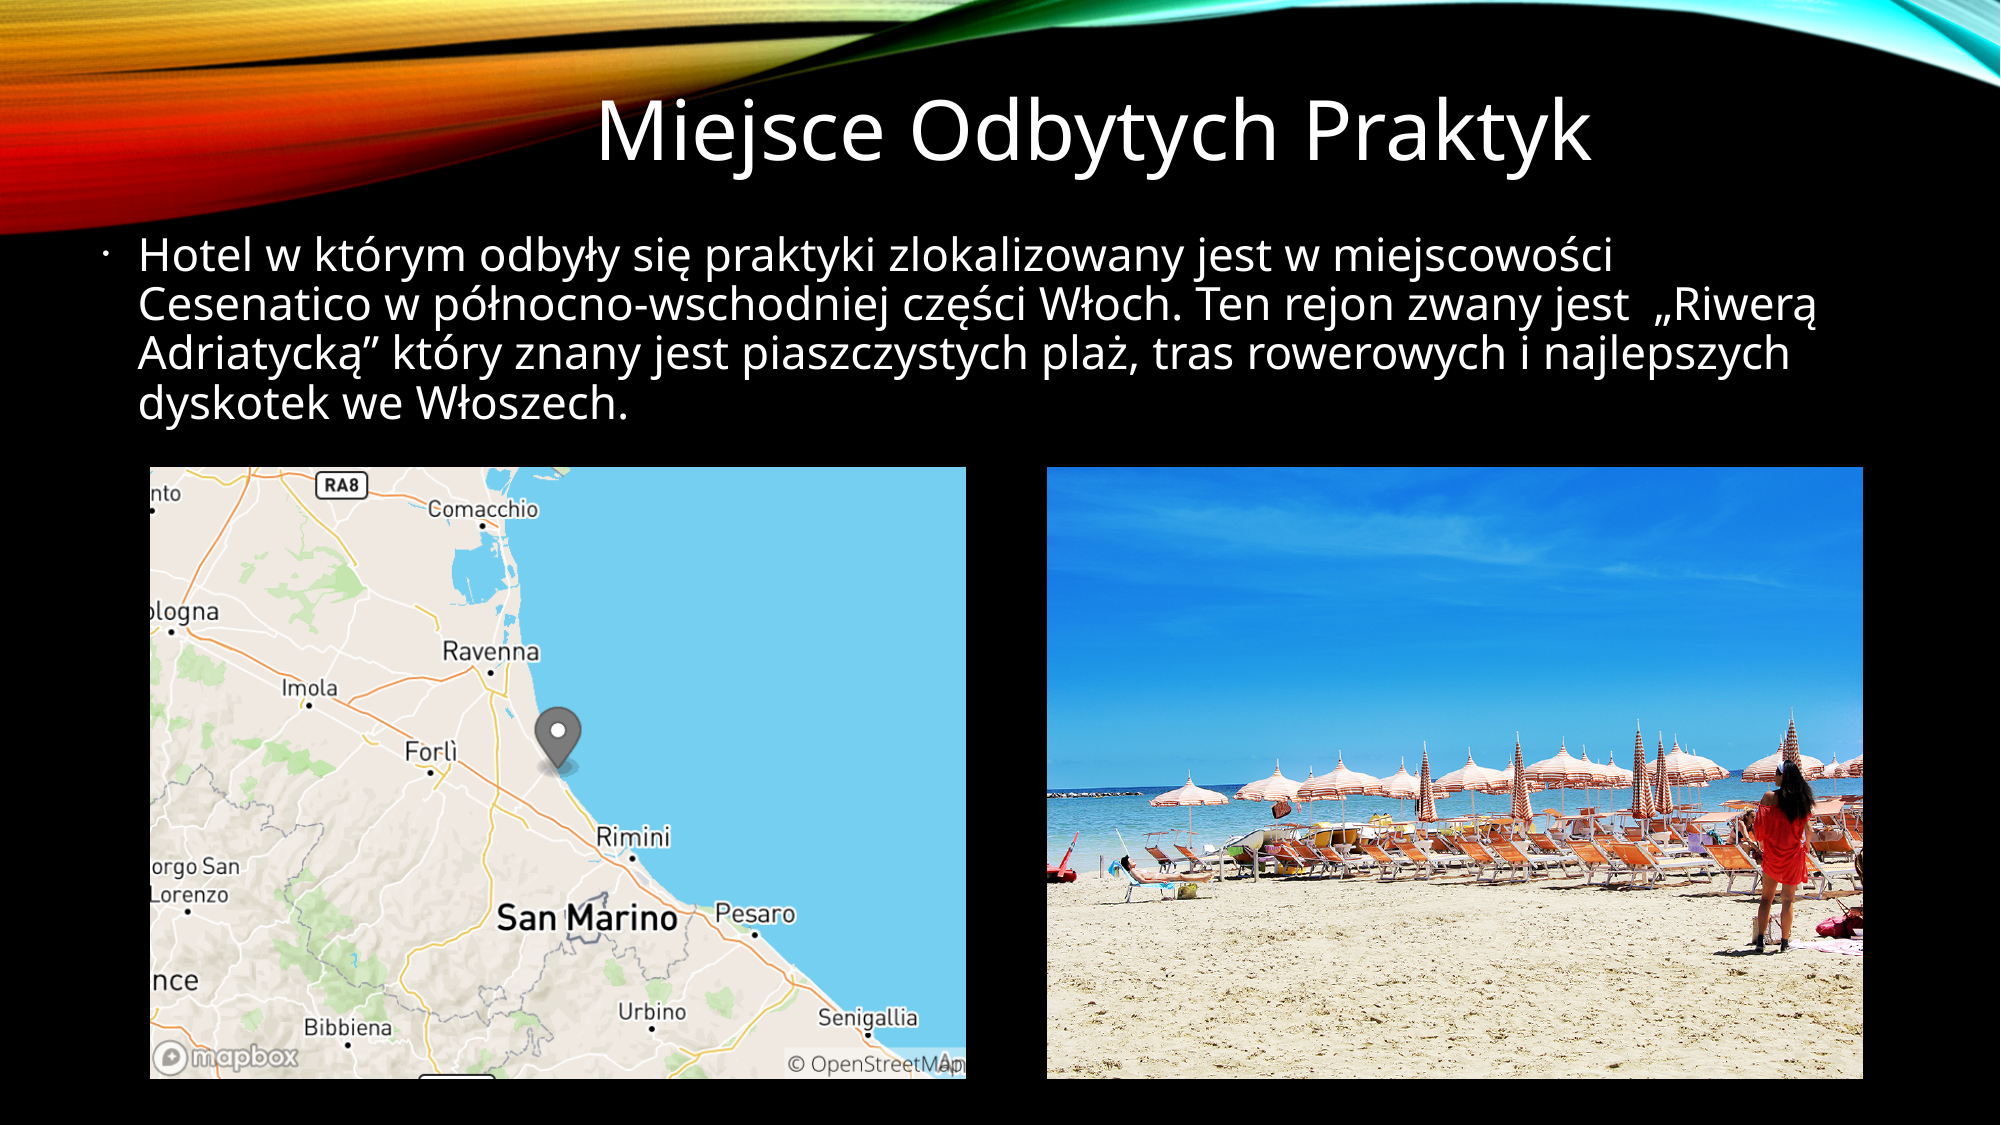

Miejsce Odbytych Praktyk
Hotel w którym odbyły się praktyki zlokalizowany jest w miejscowości Cesenatico w północno-wschodniej części Włoch. Ten rejon zwany jest „Riwerą Adriatycką” który znany jest piaszczystych plaż, tras rowerowych i najlepszych dyskotek we Włoszech.